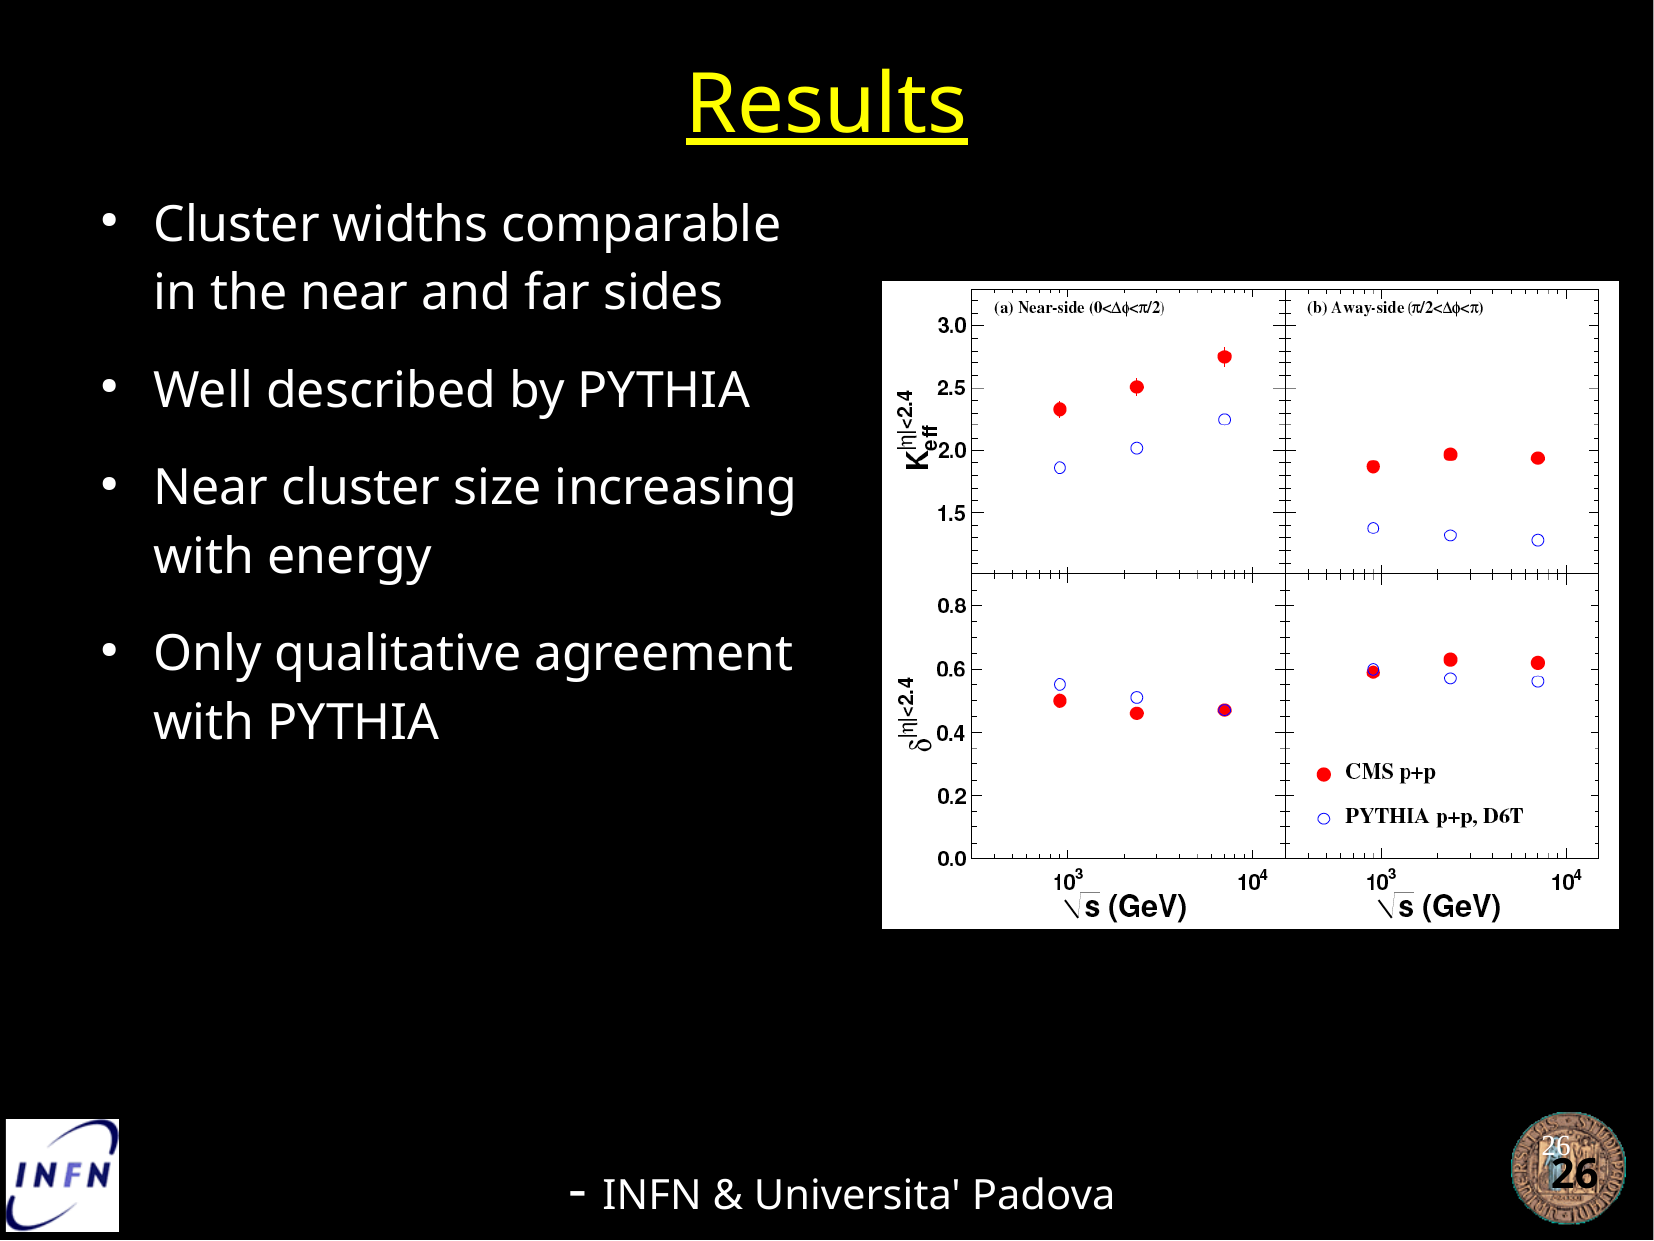

# Results
Cluster widths comparable in the near and far sides
Well described by PYTHIA
Near cluster size increasing with energy
Only qualitative agreement with PYTHIA
26